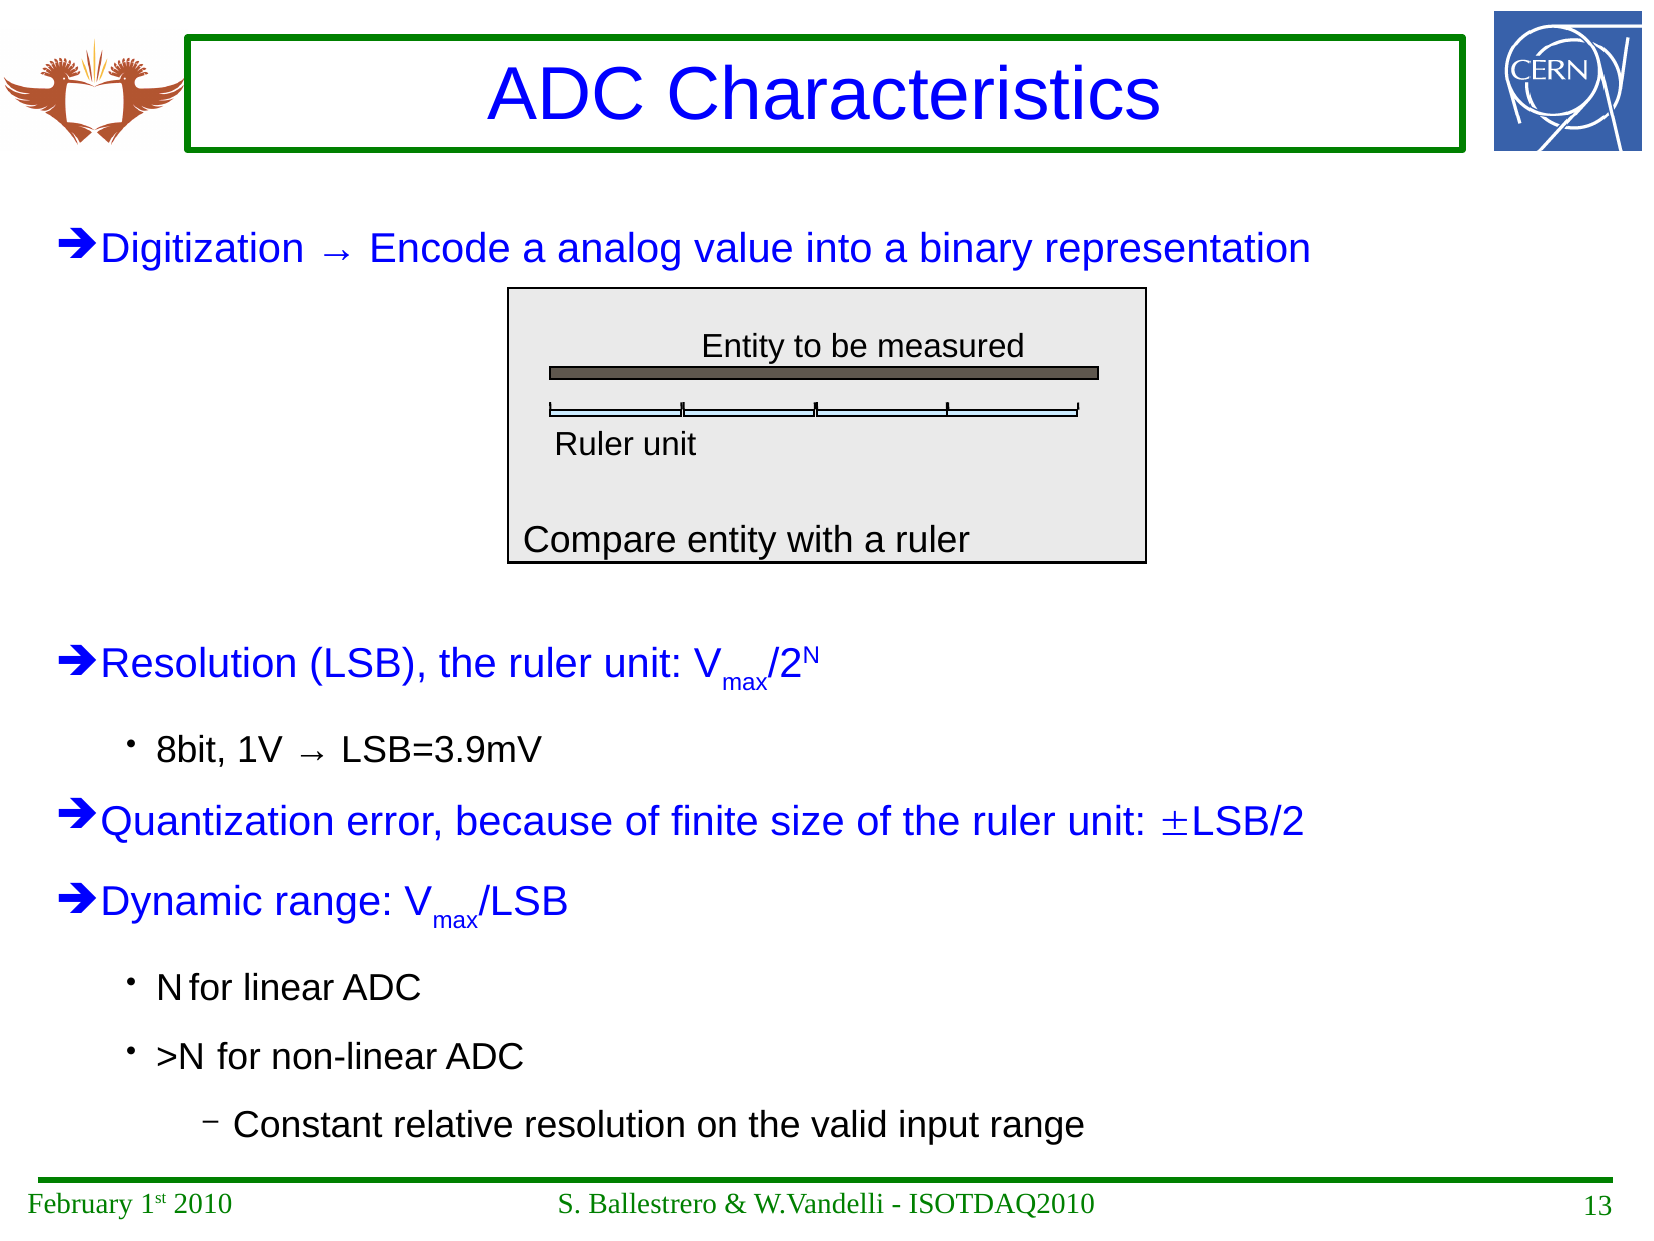

# ADC Characteristics
Digitization → Encode a analog value into a binary representation
Compare entity with a ruler
Entity to be measured
Ruler unit
Resolution (LSB), the ruler unit: Vmax/2N
8bit, 1V → LSB=3.9mV
Quantization error, because of finite size of the ruler unit: LSB/2
Dynamic range: Vmax/LSB
N for linear ADC
>N for non-linear ADC
Constant relative resolution on the valid input range
13